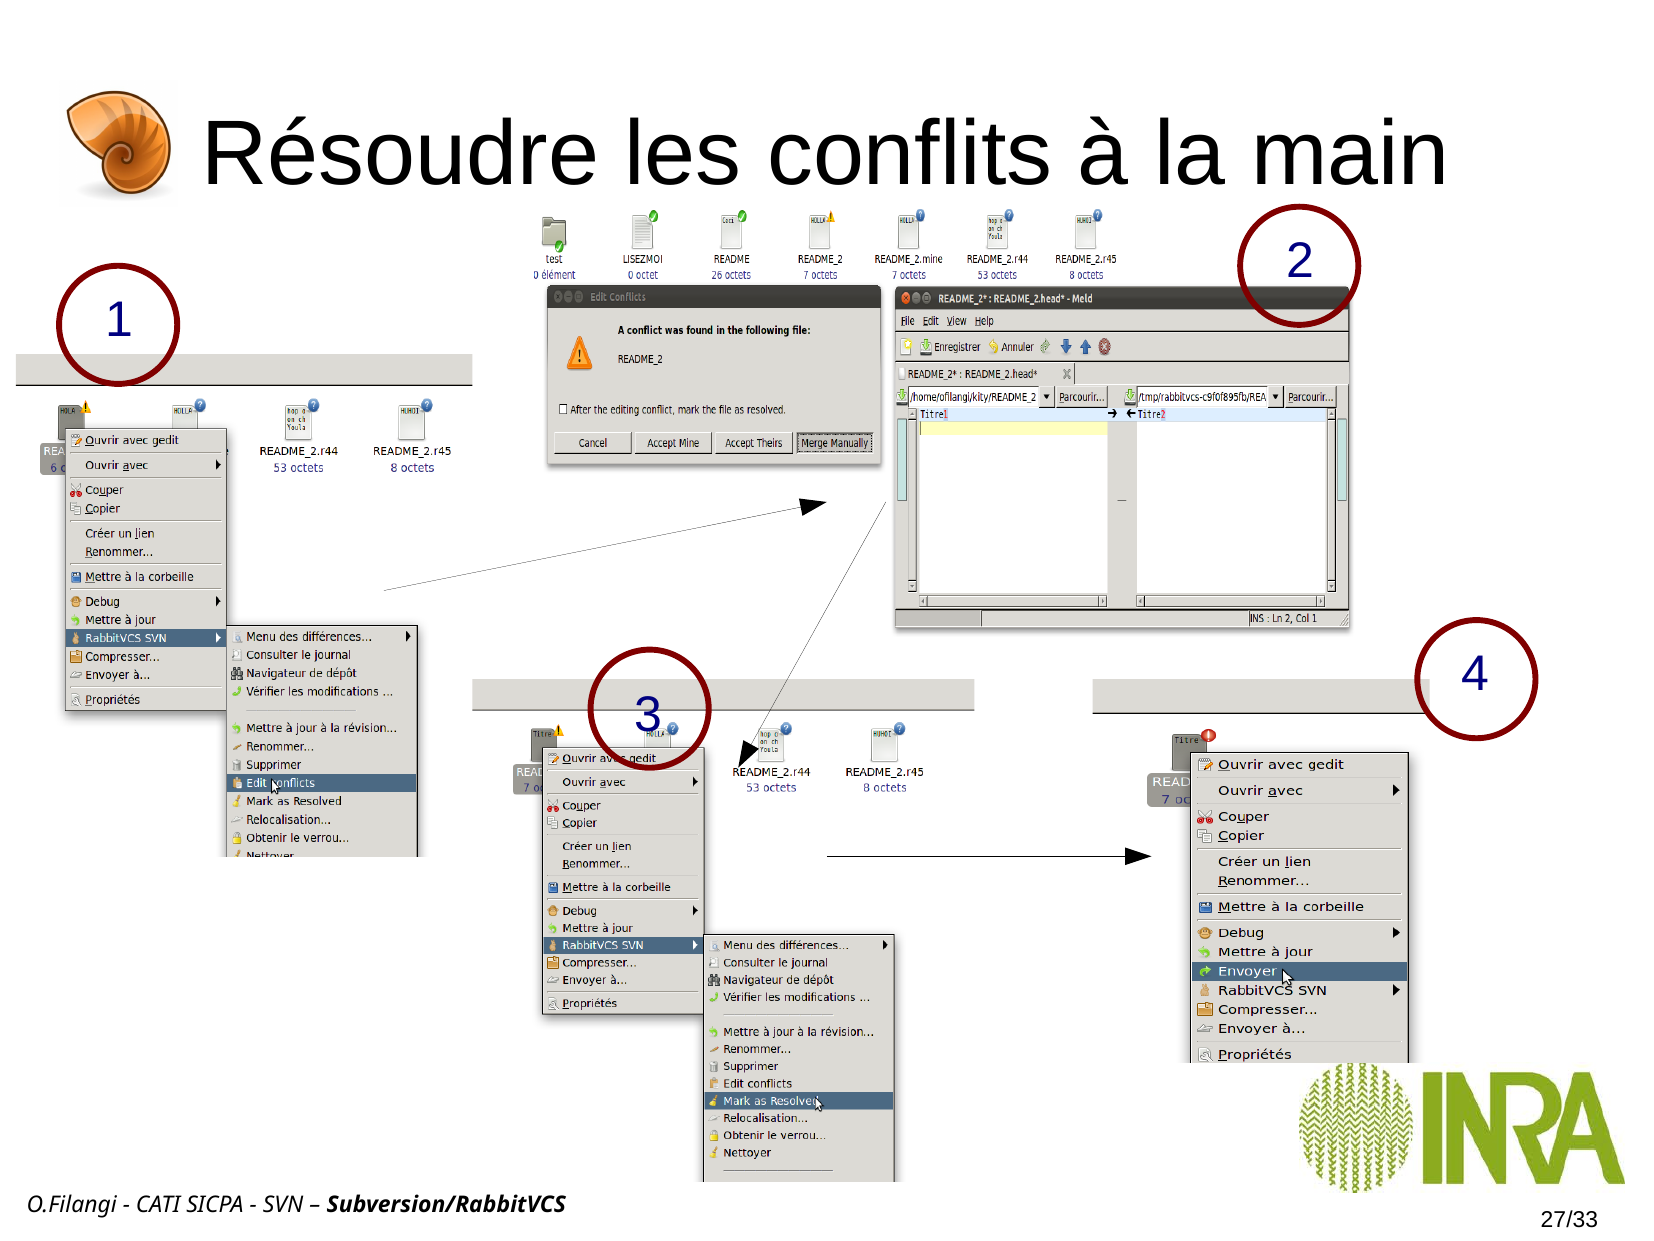

# Résoudre les conflits à la main
2
1
4
3
 O.Filangi - CATI SICPA - SVN – Subversion/RabbitVCS